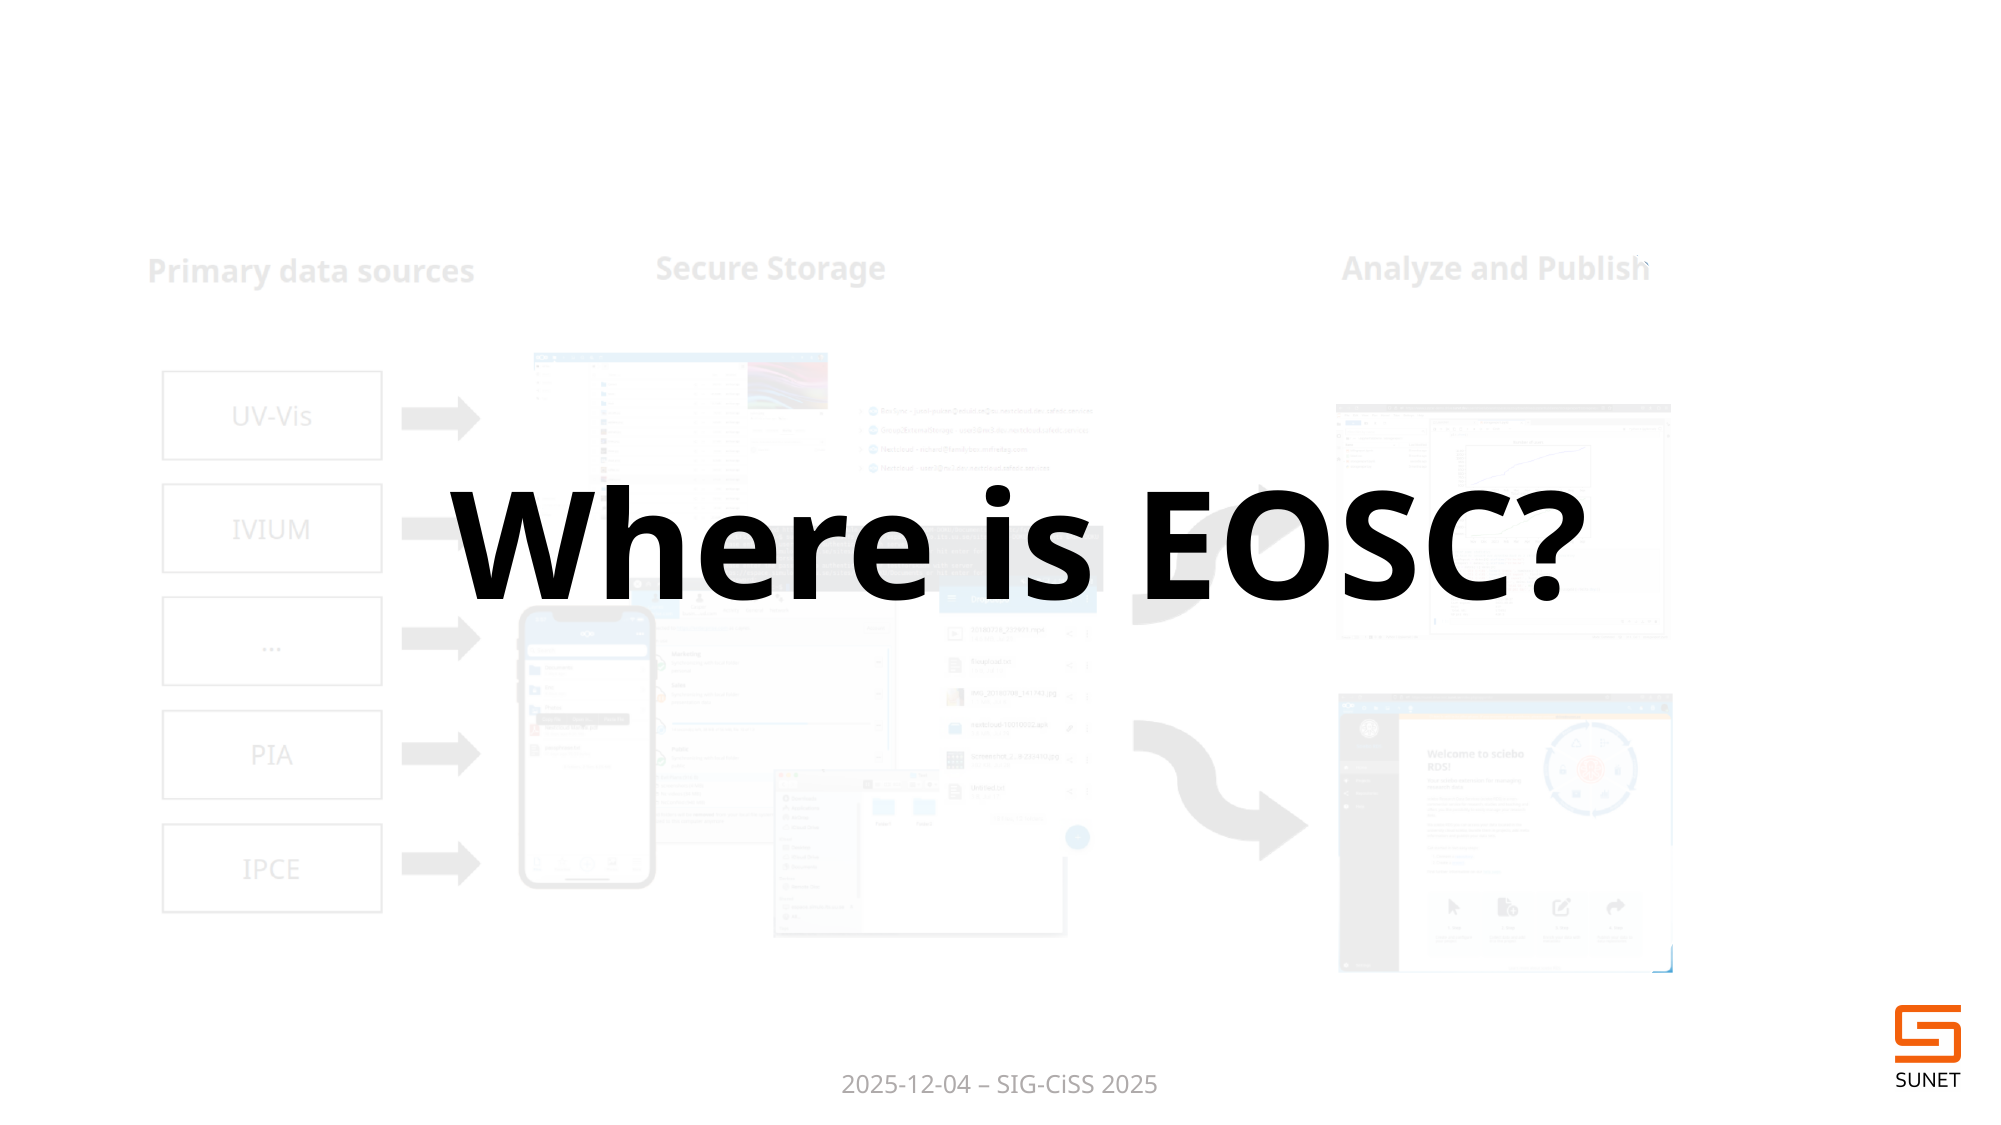

Where is EOSC?
2025-12-04 – SIG-CiSS 2025